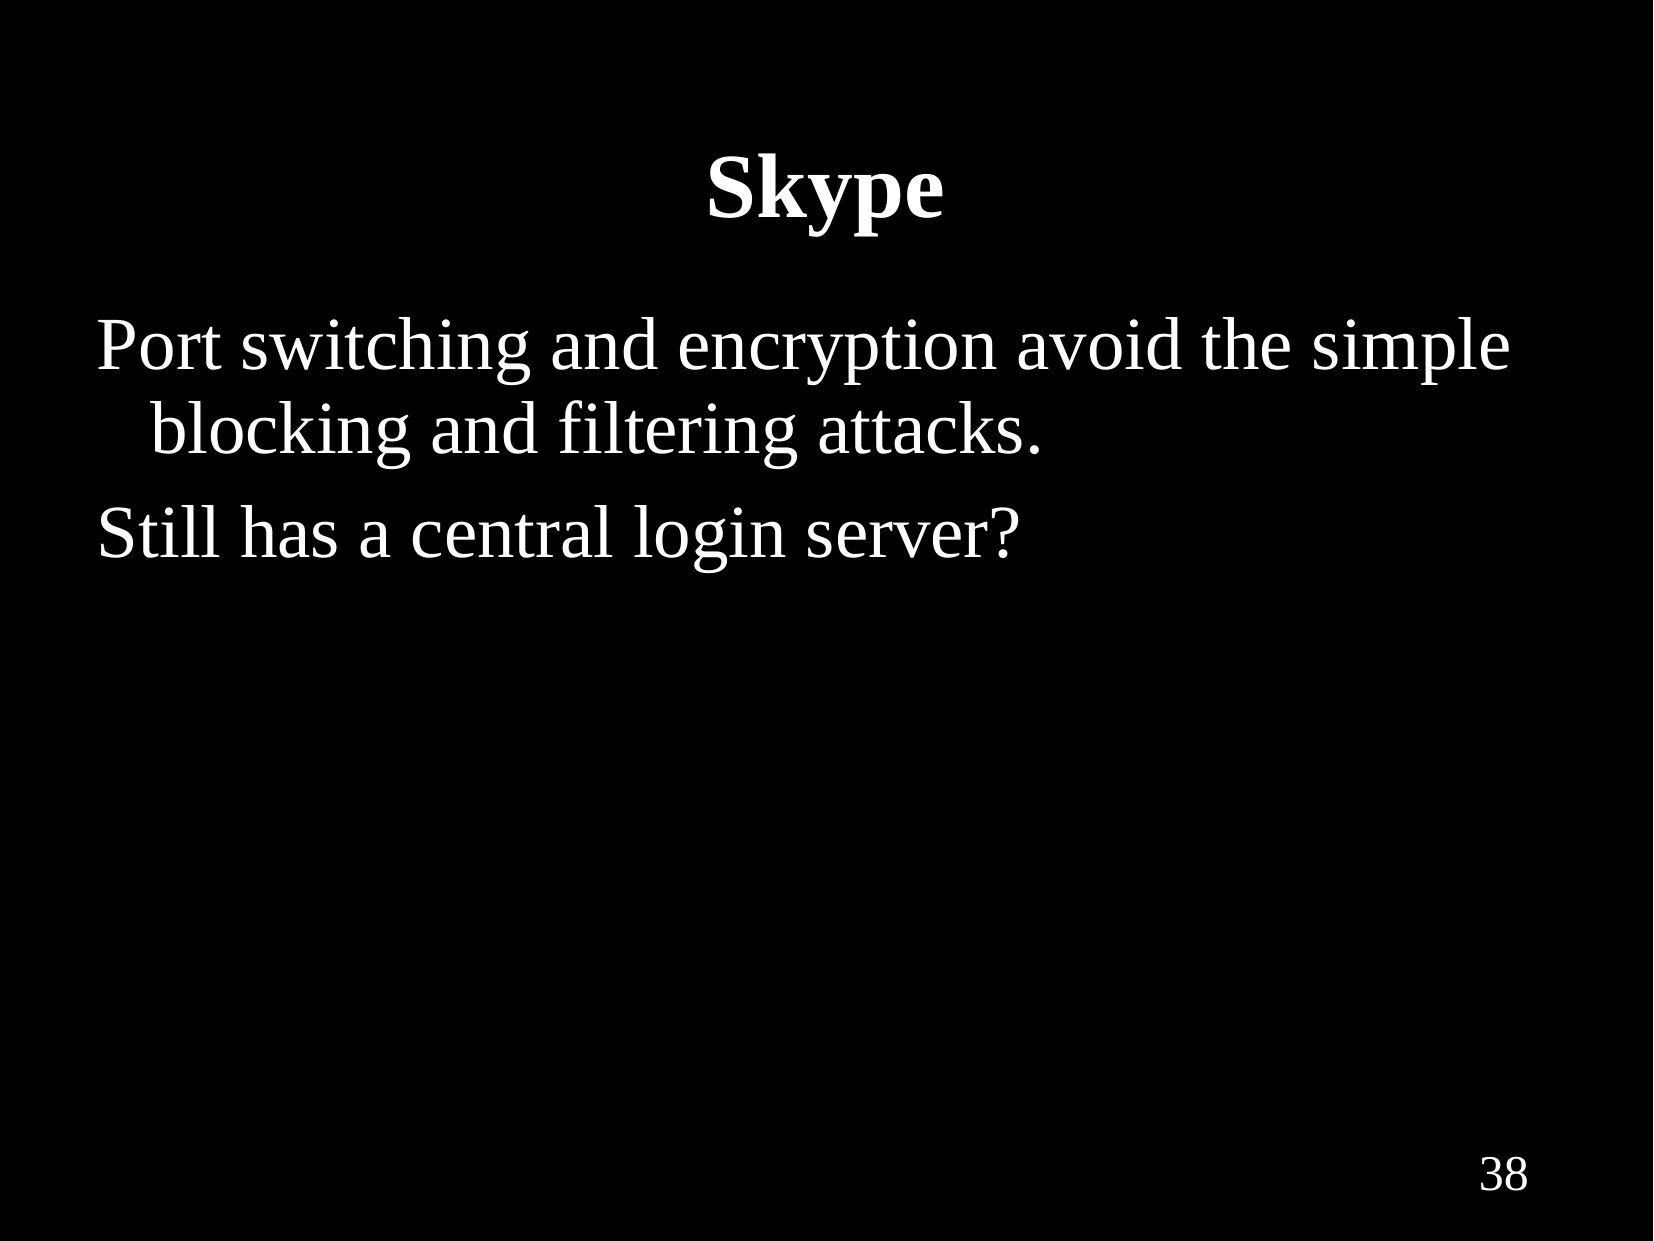

# Skype
Port switching and encryption avoid the simple blocking and filtering attacks.
Still has a central login server?